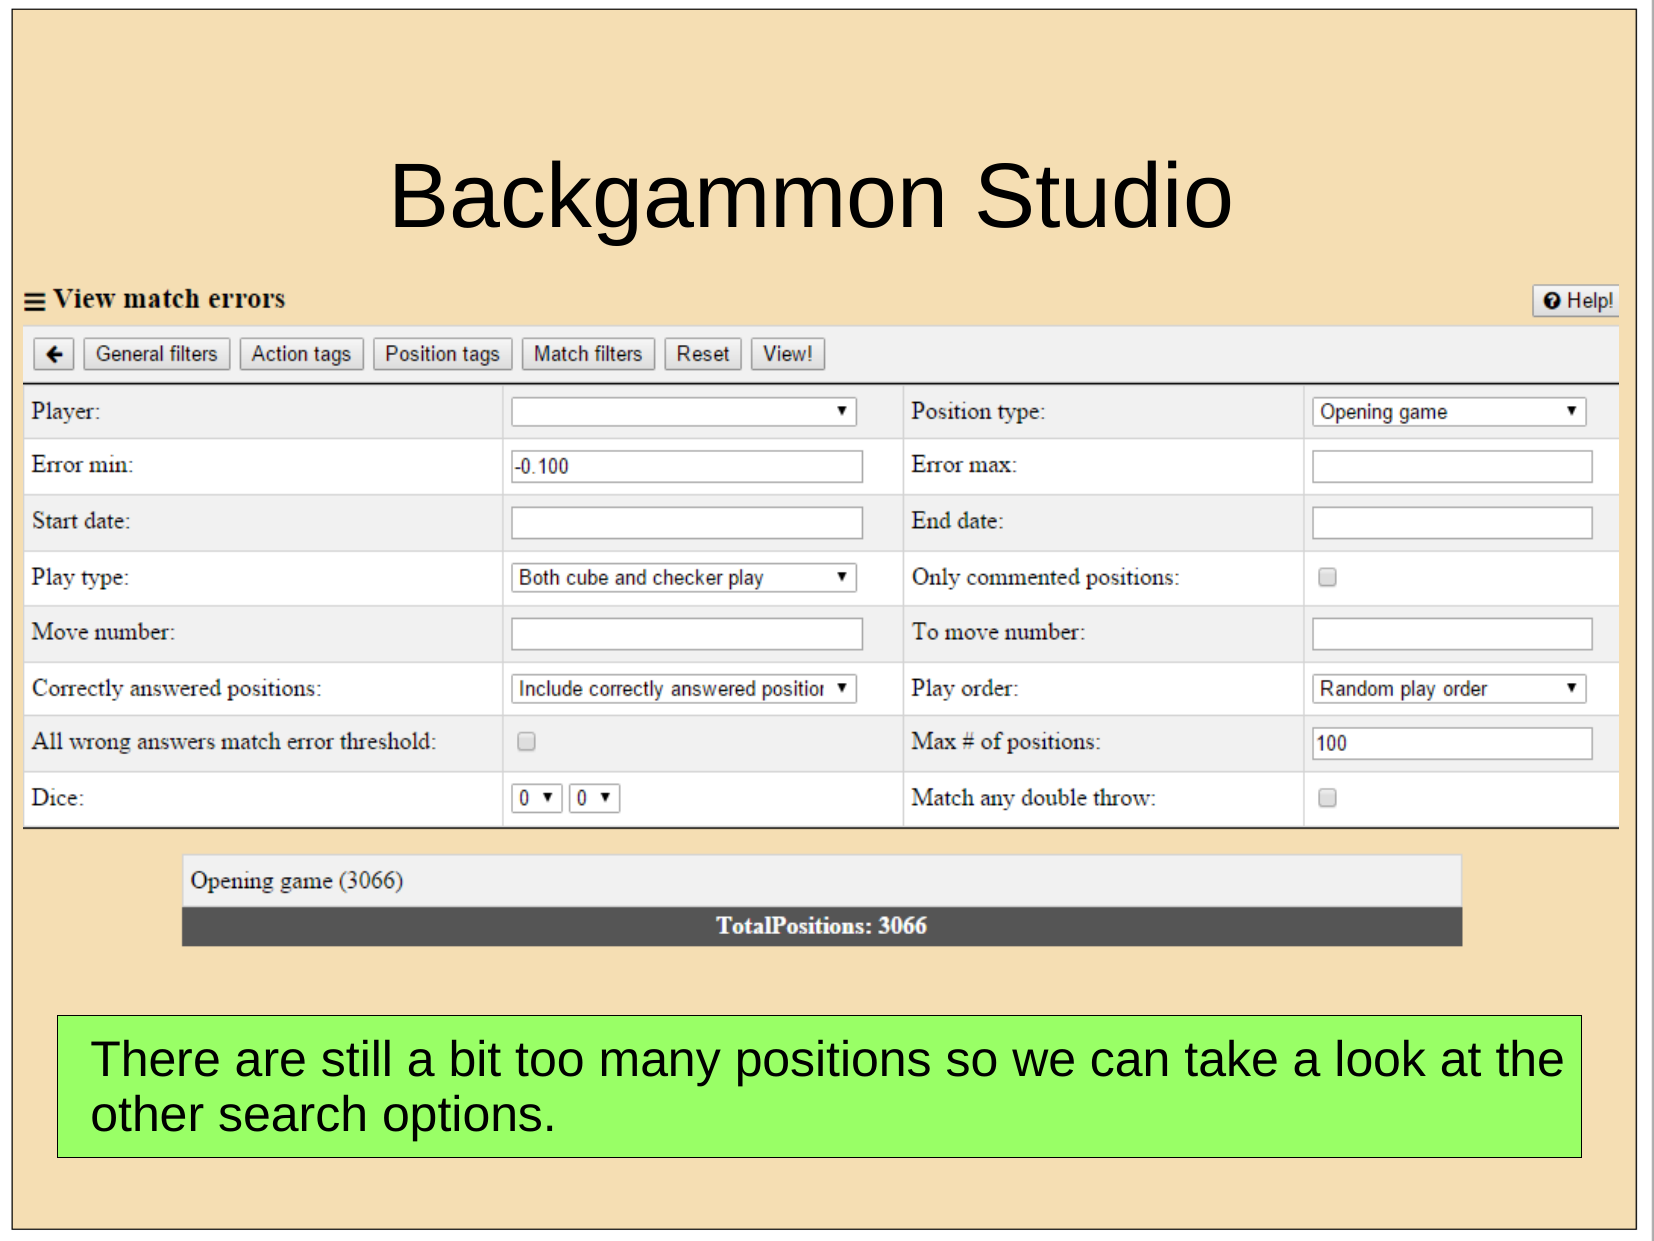

# Backgammon Studio
There are still a bit too many positions so we can take a look at the
other search options.